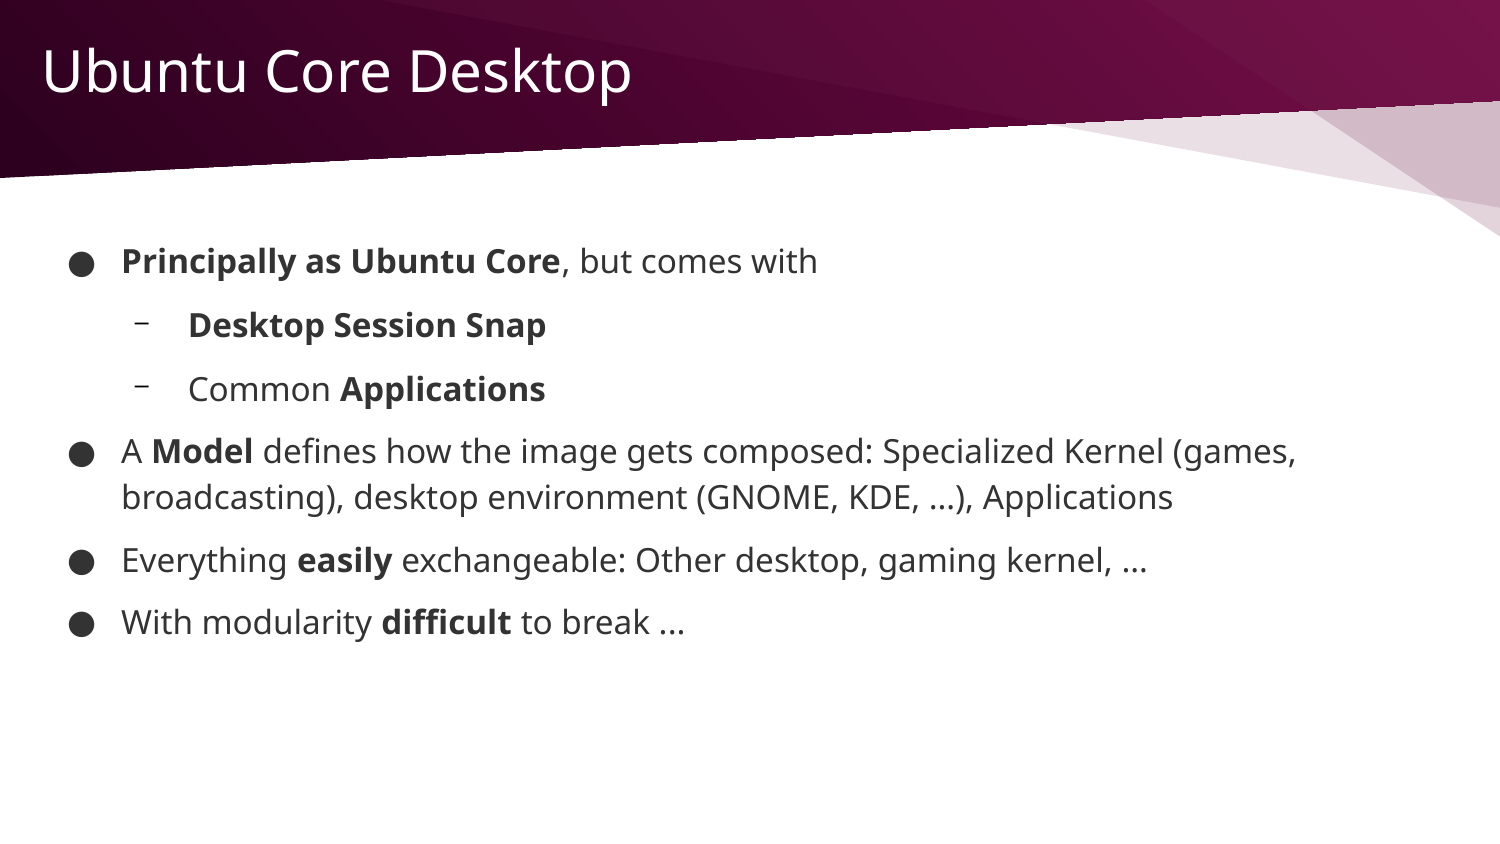

Ubuntu Core Desktop
# Principally as Ubuntu Core, but comes with
Desktop Session Snap
Common Applications
A Model defines how the image gets composed: Specialized Kernel (games, broadcasting), desktop environment (GNOME, KDE, …), Applications
Everything easily exchangeable: Other desktop, gaming kernel, …
With modularity difficult to break ...